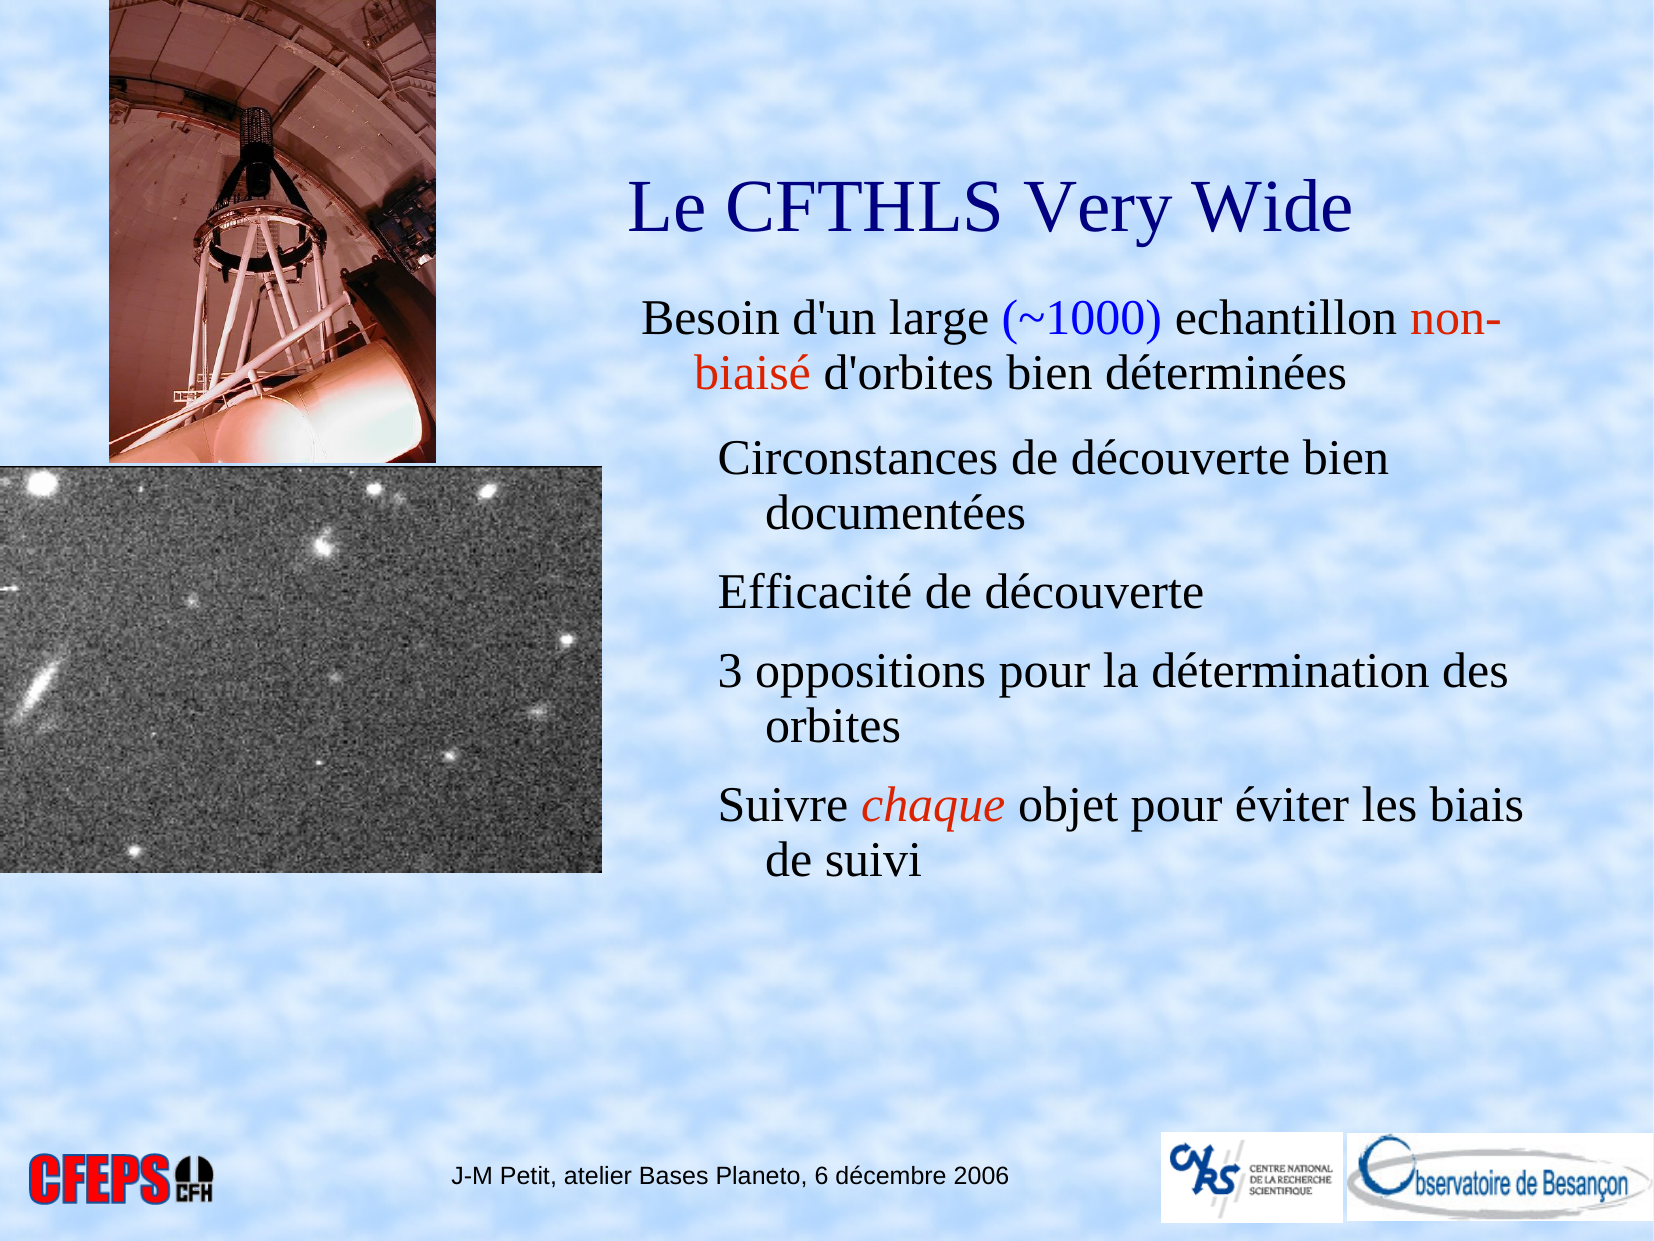

# Le CFTHLS Very Wide
Besoin d'un large (~1000) echantillon non-biaisé d'orbites bien déterminées
Circonstances de découverte bien documentées
Efficacité de découverte
3 oppositions pour la détermination des orbites
Suivre chaque objet pour éviter les biais de suivi